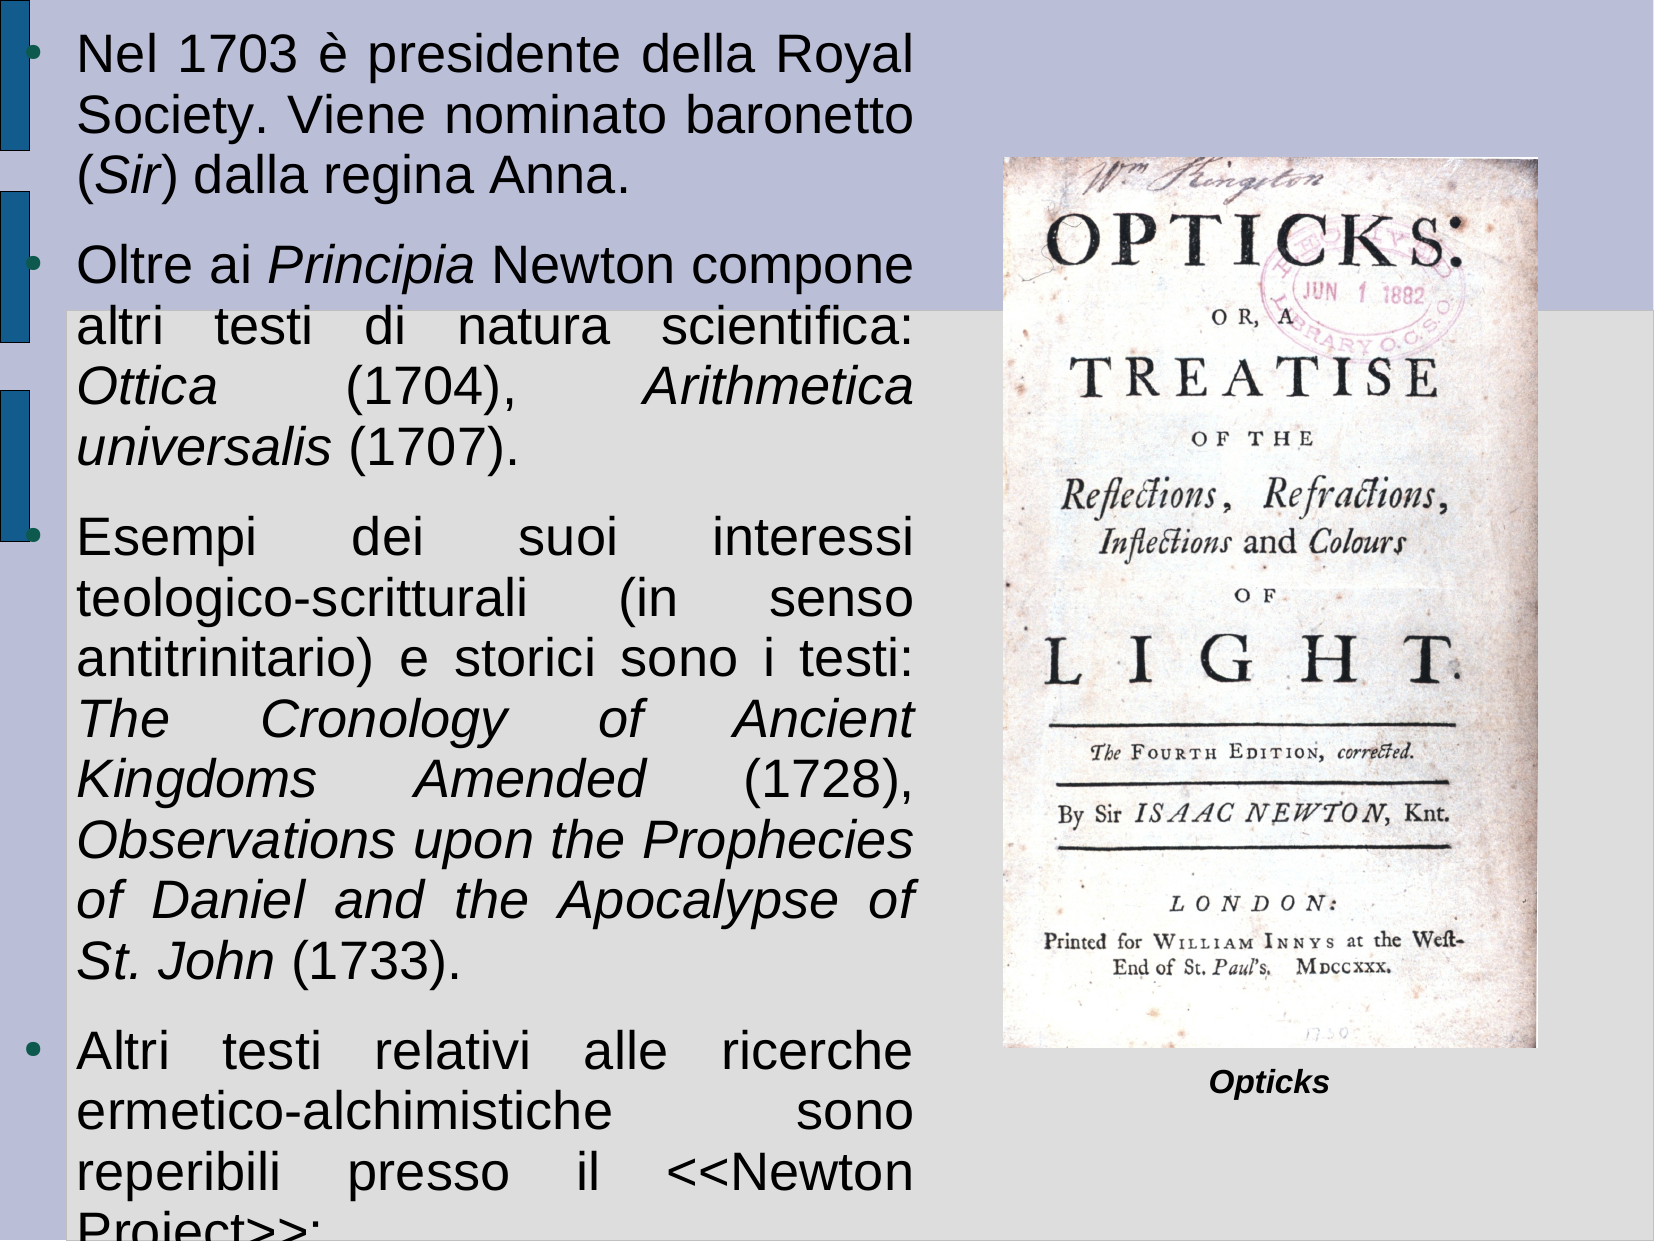

Nel 1703 è presidente della Royal Society. Viene nominato baronetto (Sir) dalla regina Anna.
Oltre ai Principia Newton compone altri testi di natura scientifica: Ottica (1704), Arithmetica universalis (1707).
Esempi dei suoi interessi teologico-scritturali (in senso antitrinitario) e storici sono i testi: The Cronology of Ancient Kingdoms Amended (1728), Observations upon the Prophecies of Daniel and the Apocalypse of St. John (1733).
Altri testi relativi alle ricerche ermetico-alchimistiche sono reperibili presso il <<Newton Project>>: www.newtonproject.sussex.ac.uk
#
Opticks